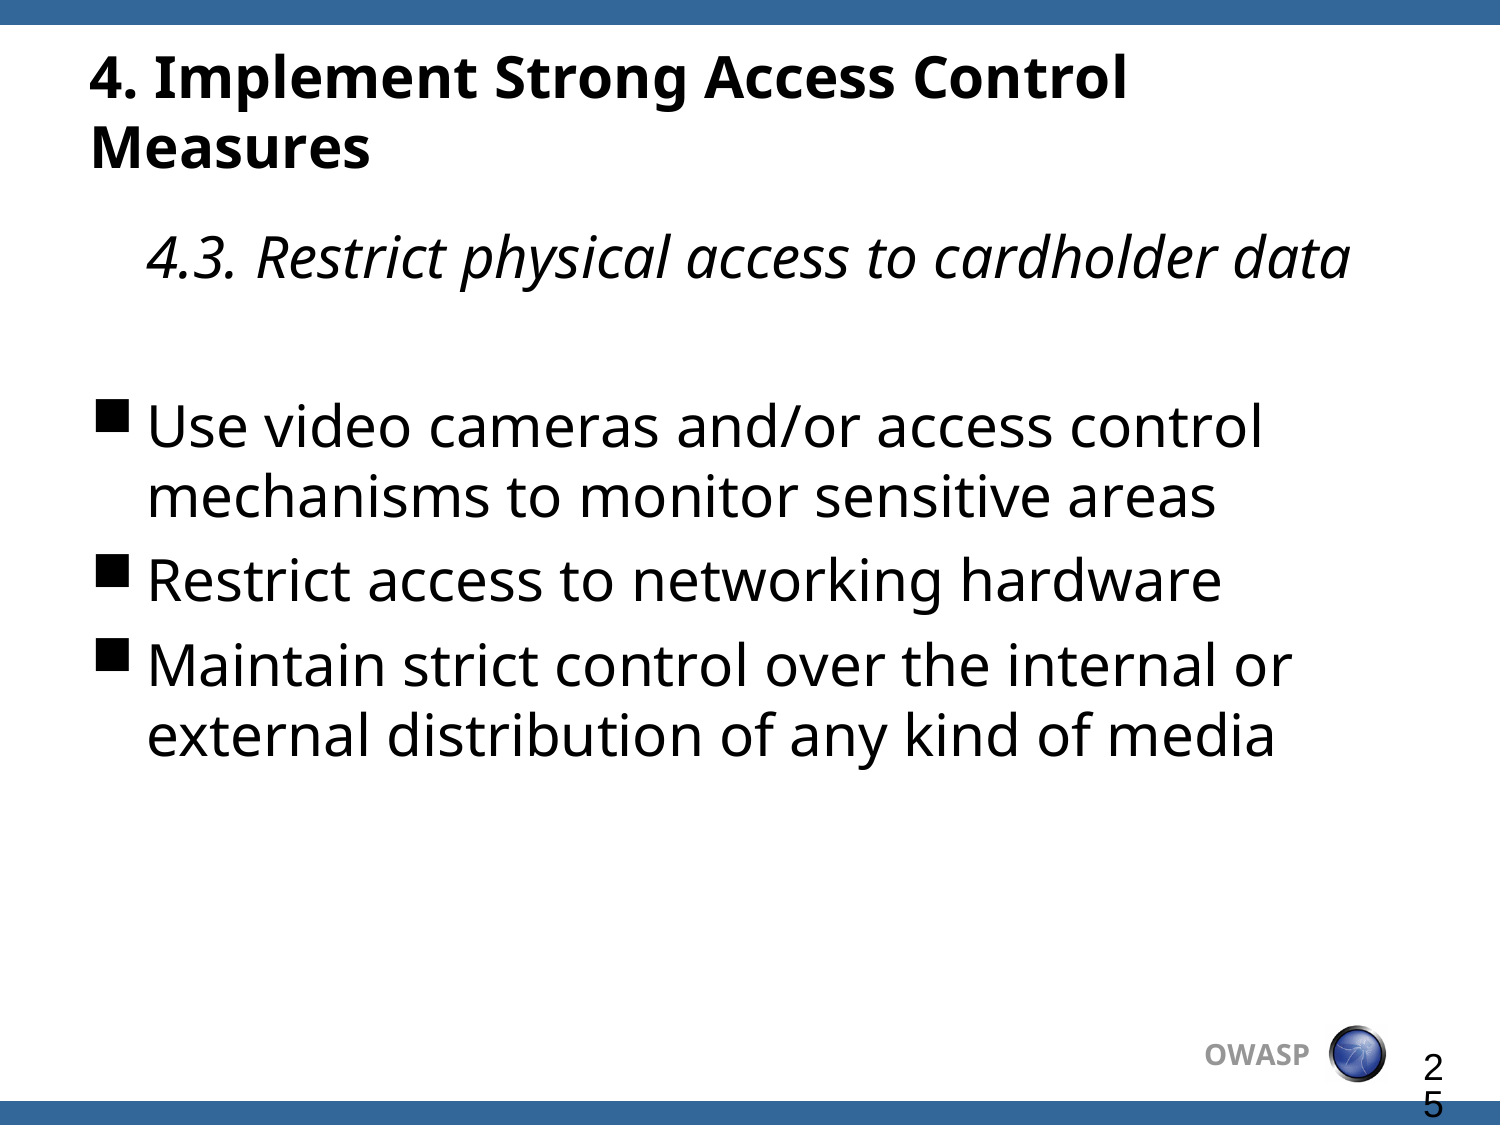

# 4. Implement Strong Access Control Measures
4.3. Restrict physical access to cardholder data
Use video cameras and/or access control mechanisms to monitor sensitive areas
Restrict access to networking hardware
Maintain strict control over the internal or external distribution of any kind of media
25